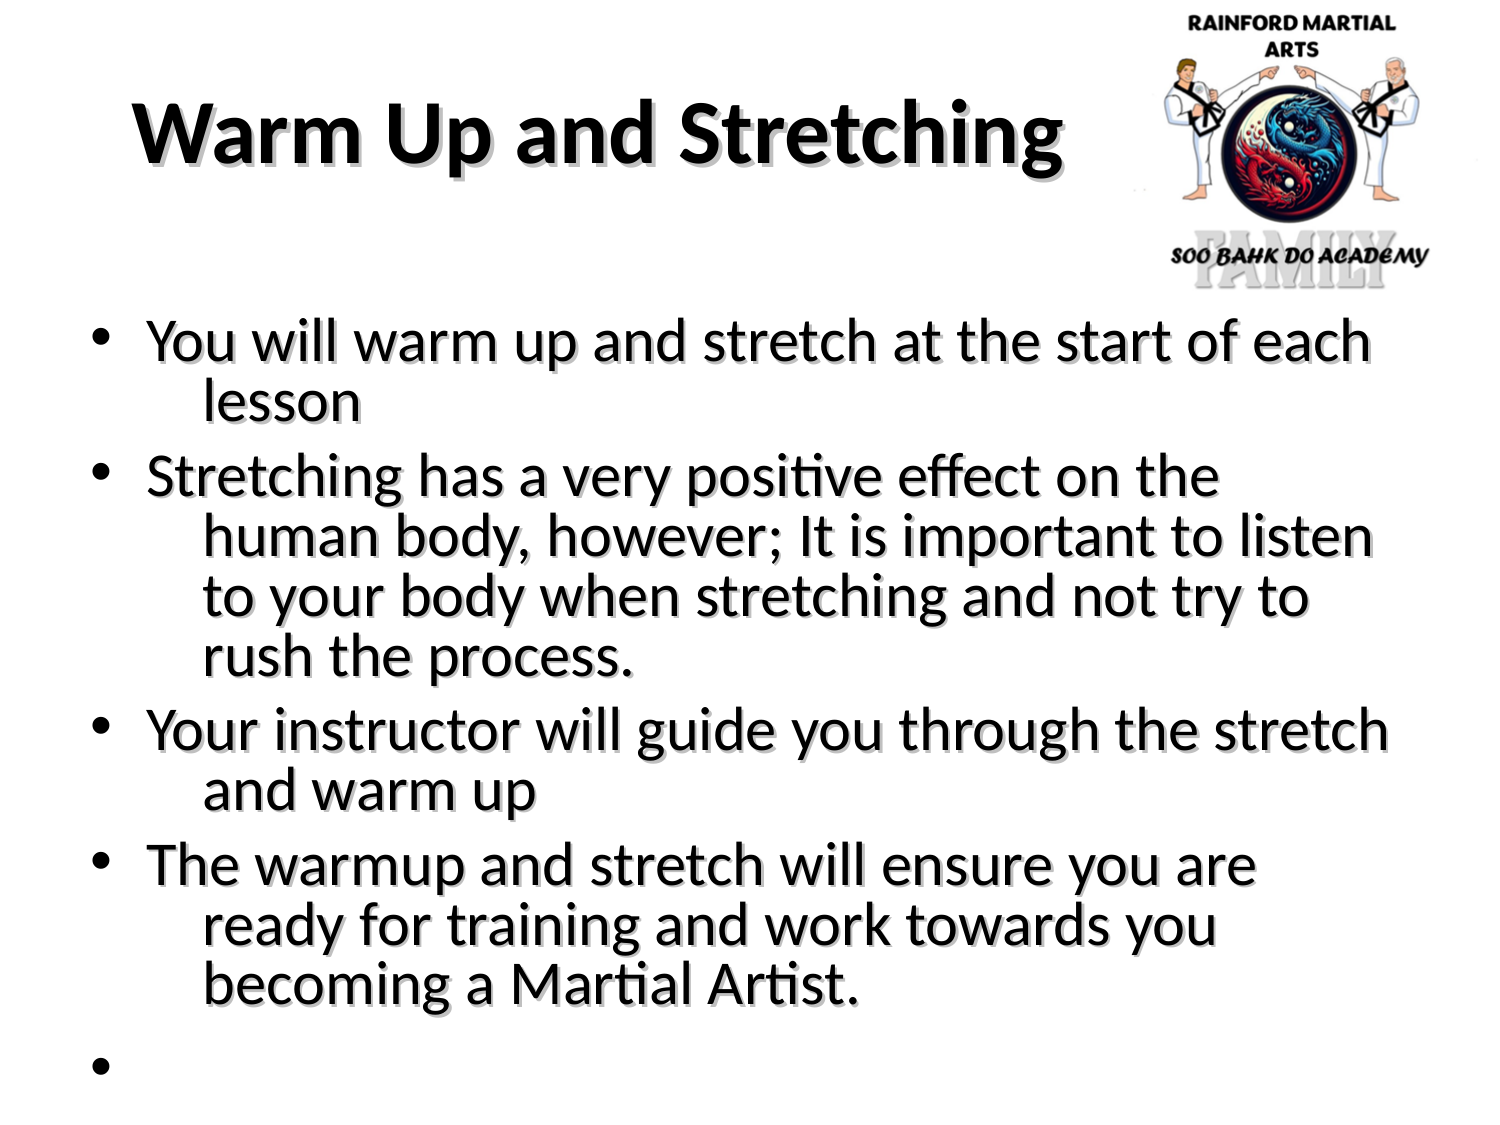

# Warm Up and Stretching
You will warm up and stretch at the start of each lesson
Stretching has a very positive effect on the human body, however; It is important to listen to your body when stretching and not try to rush the process.
Your instructor will guide you through the stretch and warm up
The warmup and stretch will ensure you are ready for training and work towards you becoming a Martial Artist.